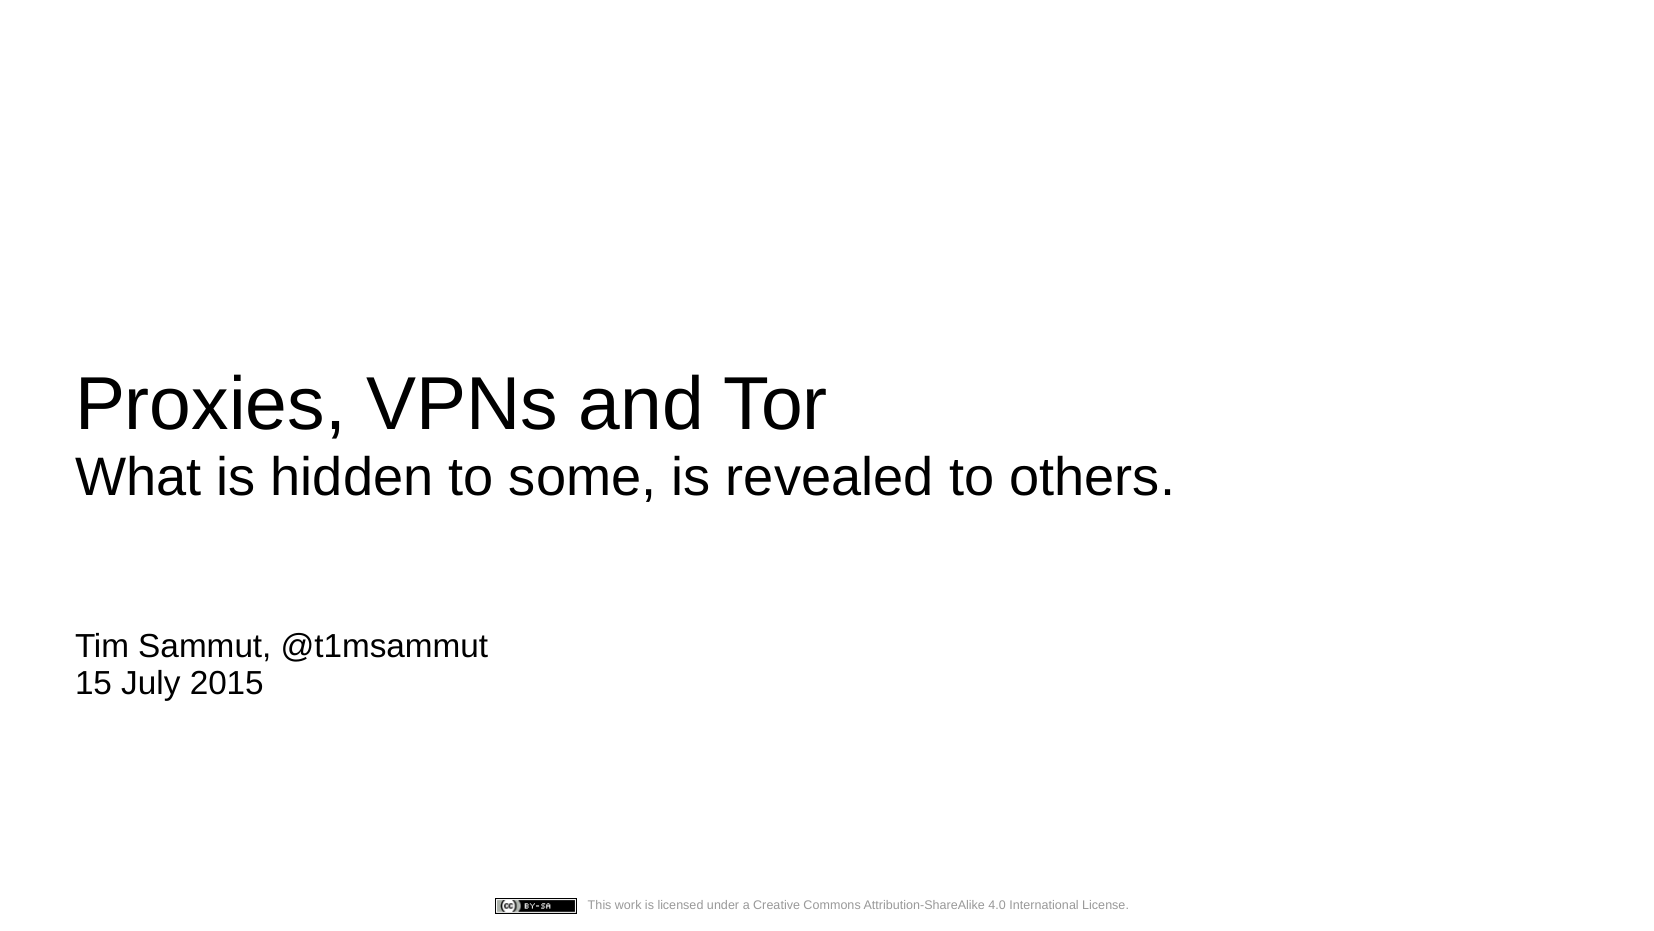

# Proxies, VPNs and Tor What is hidden to some, is revealed to others. Tim Sammut, @t1msammut 15 July 2015
This work is licensed under a Creative Commons Attribution-ShareAlike 4.0 International License.